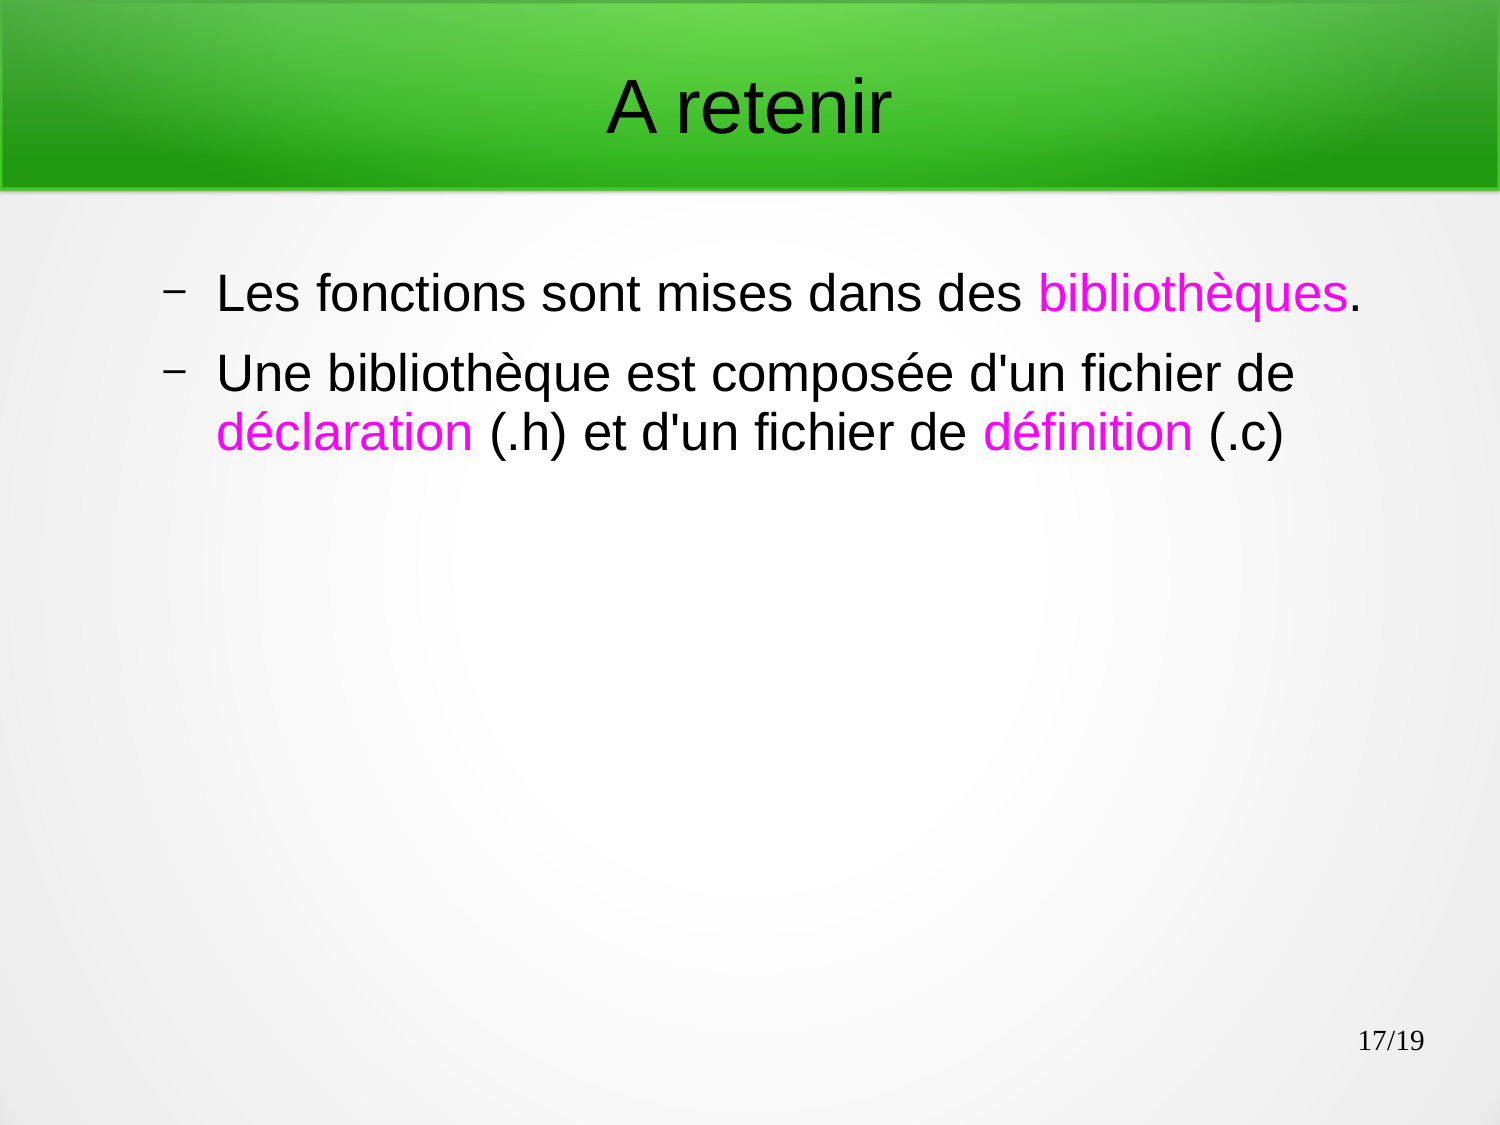

# A retenir
Les fonctions sont mises dans des bibliothèques.
Une bibliothèque est composée d'un fichier de déclaration (.h) et d'un fichier de définition (.c)
17